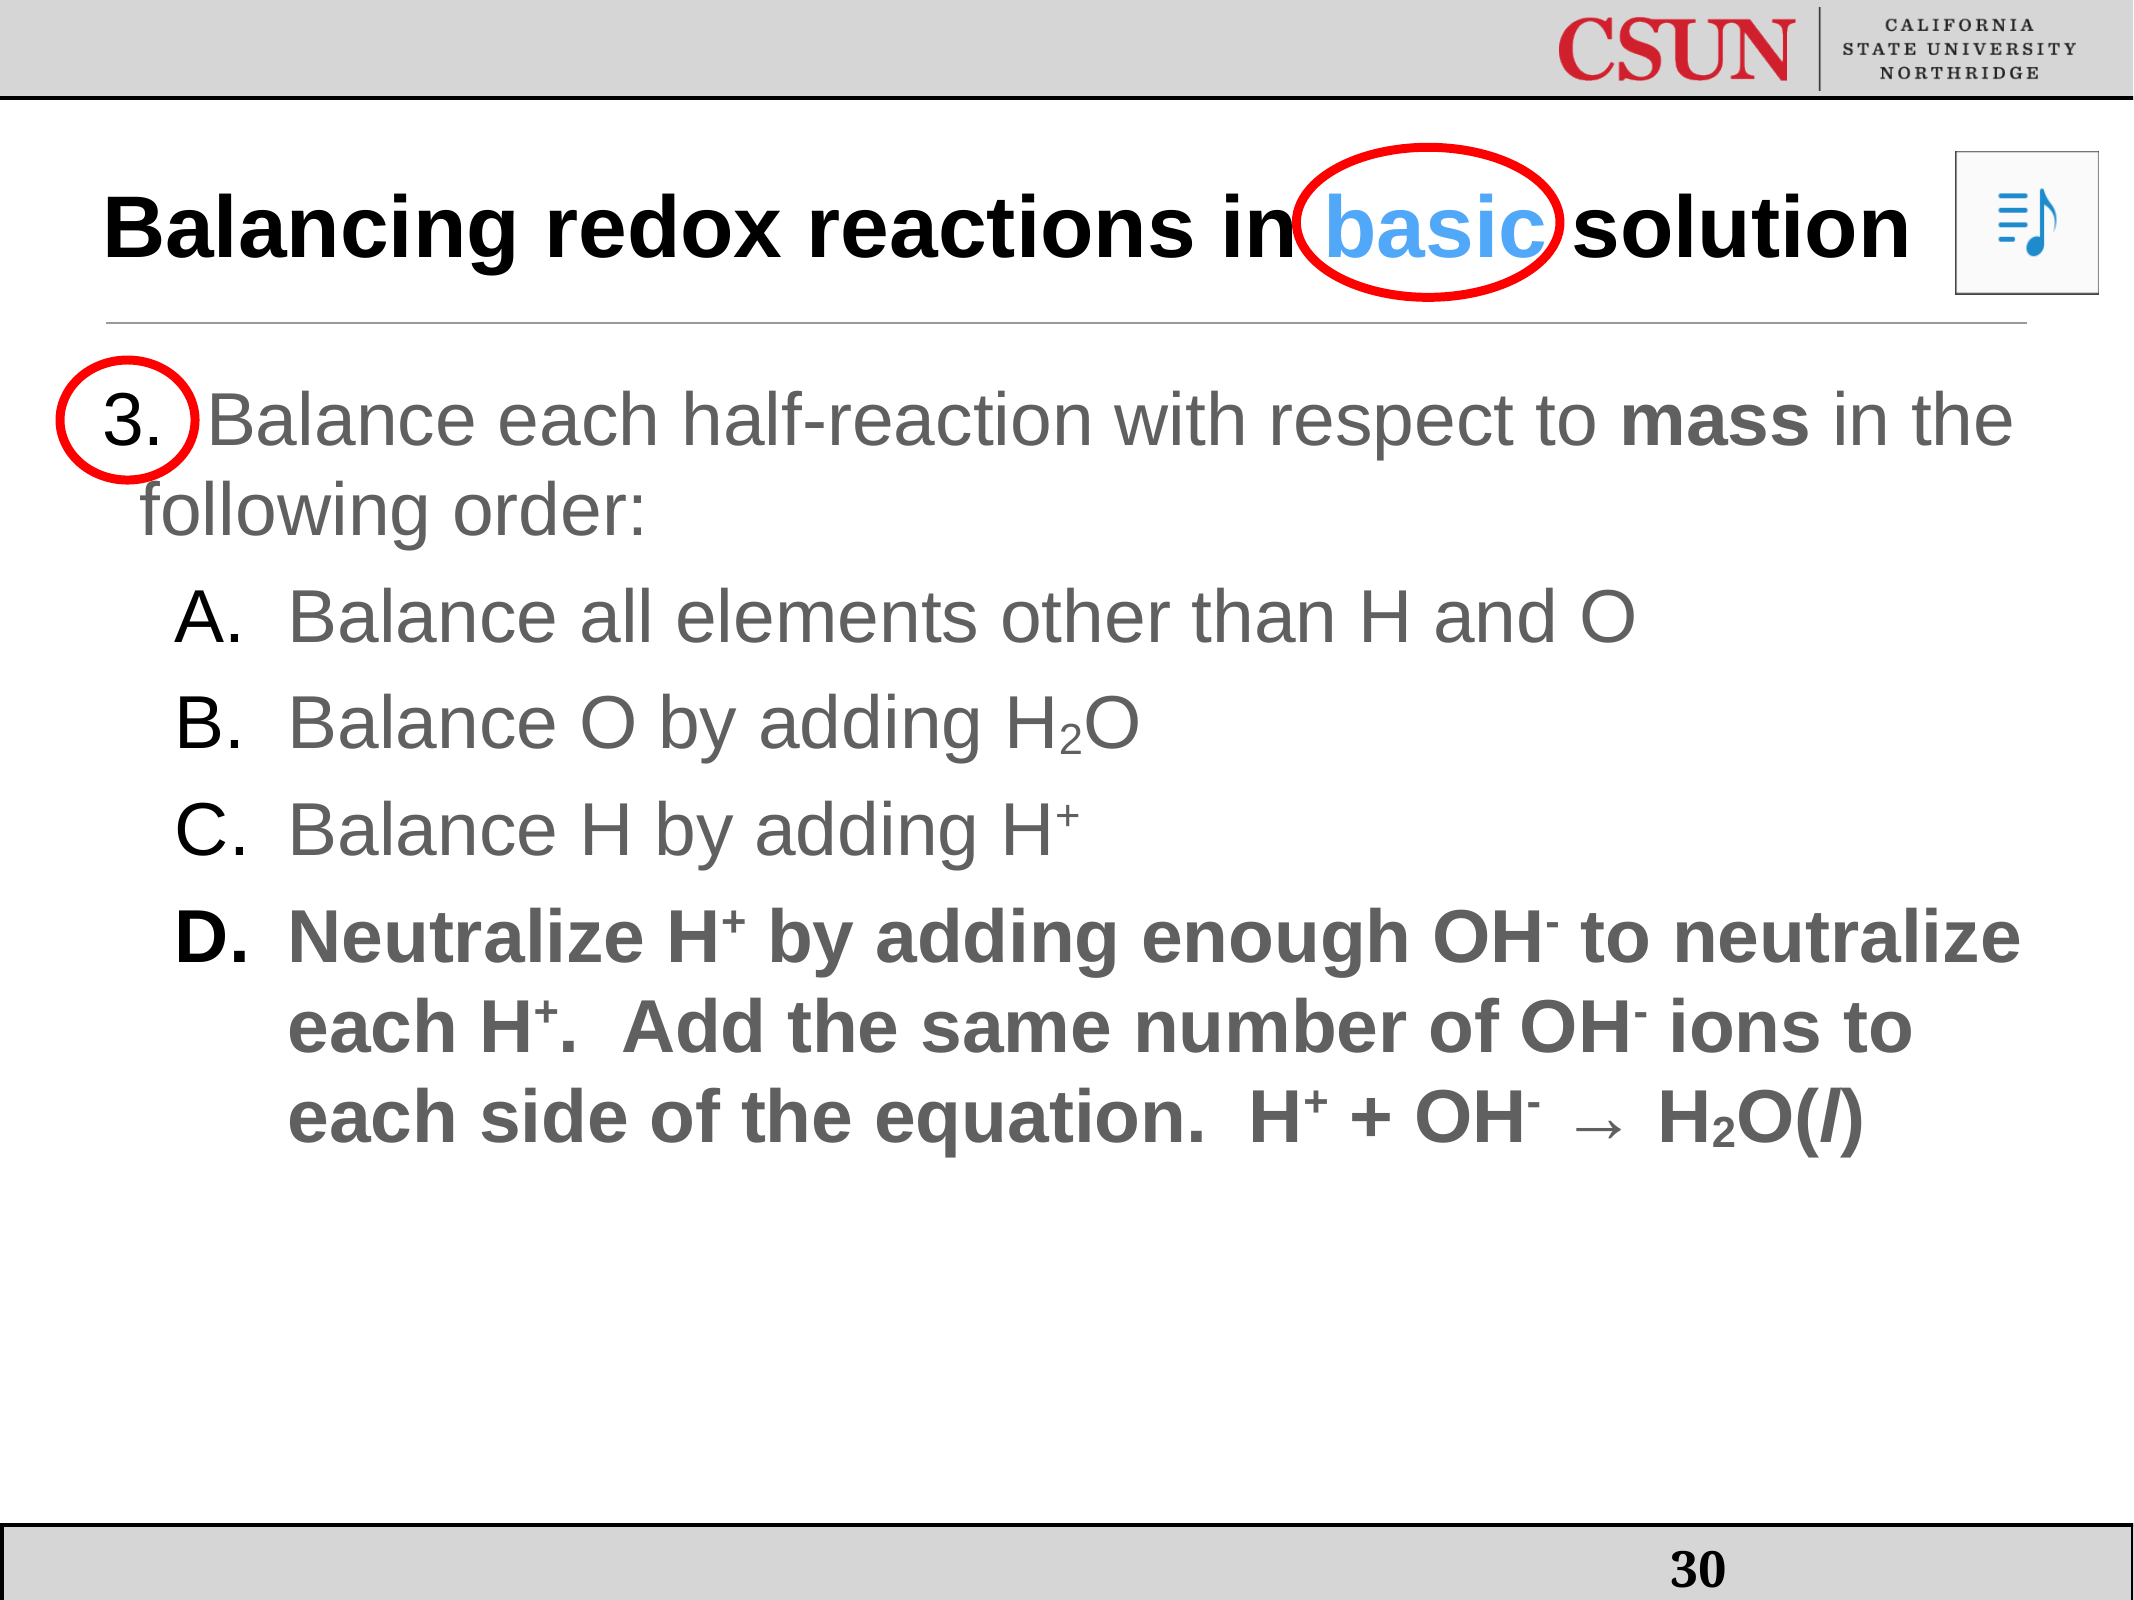

# Balancing redox reactions in basic solution
 Balance each half-reaction with respect to mass in the following order:
Balance all elements other than H and O
Balance O by adding H2O
Balance H by adding H+
Neutralize H+ by adding enough OH- to neutralize each H+. Add the same number of OH- ions to each side of the equation. H+ + OH- → H2O(l)
30